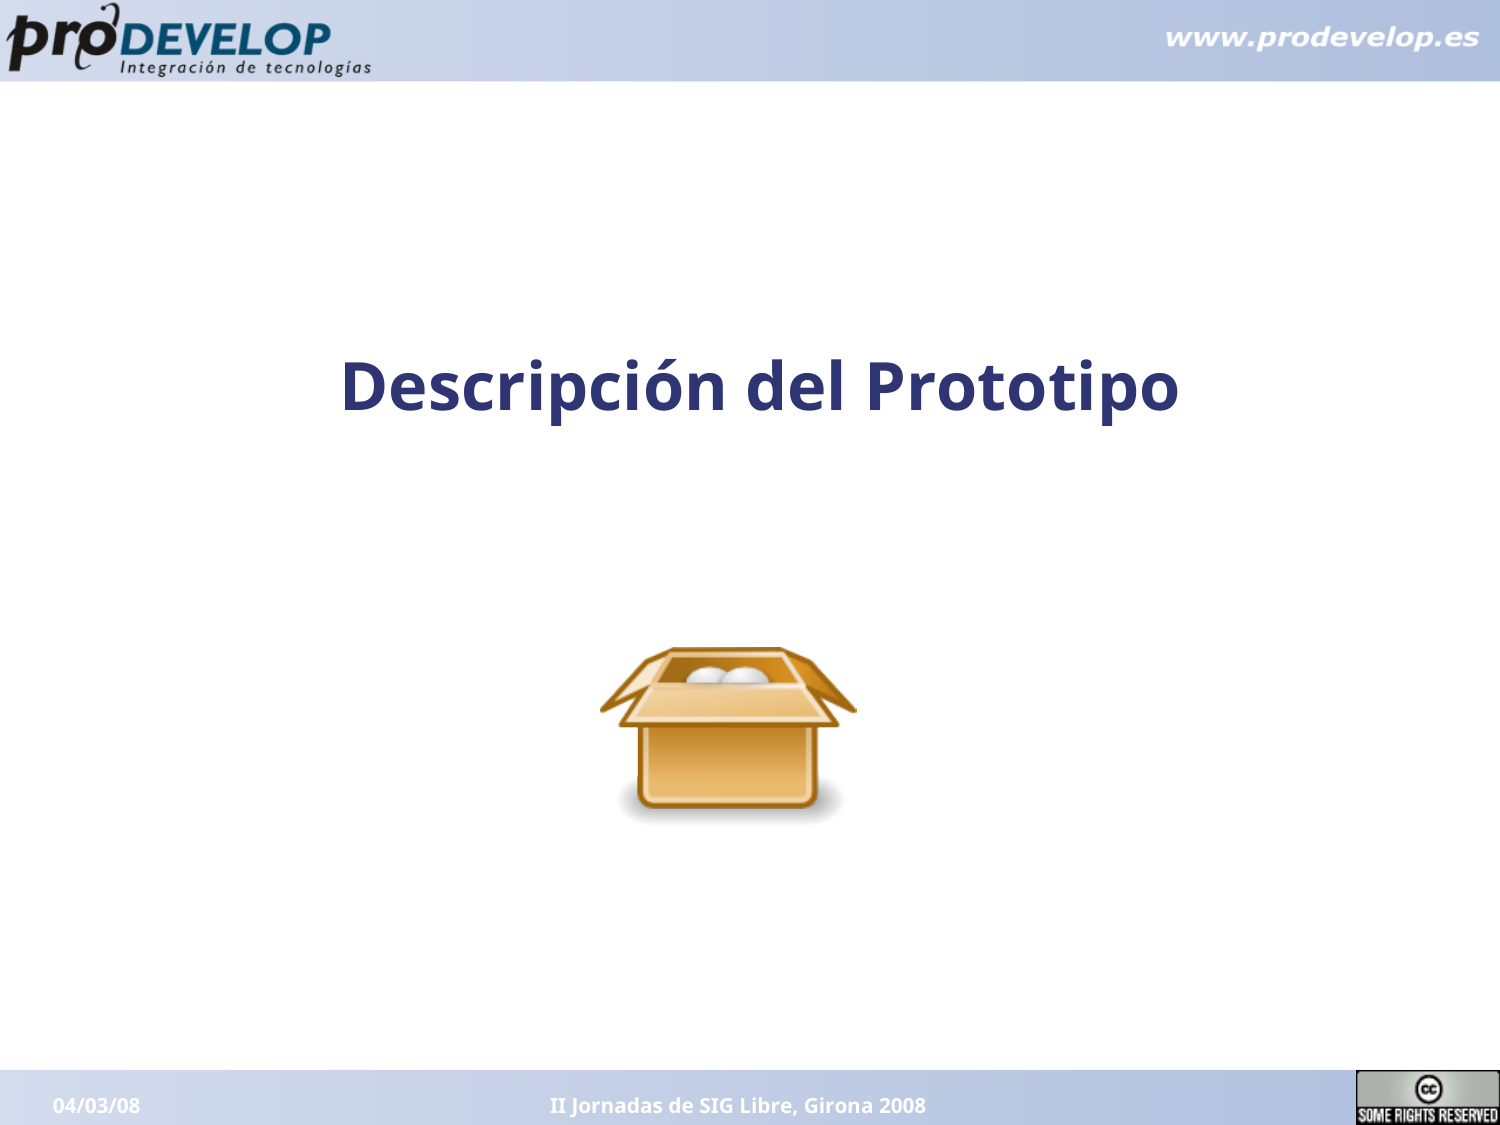

# Descripción del Prototipo
25/10/2006
5
Plan Difusión Interna gvSIG v. 2.0